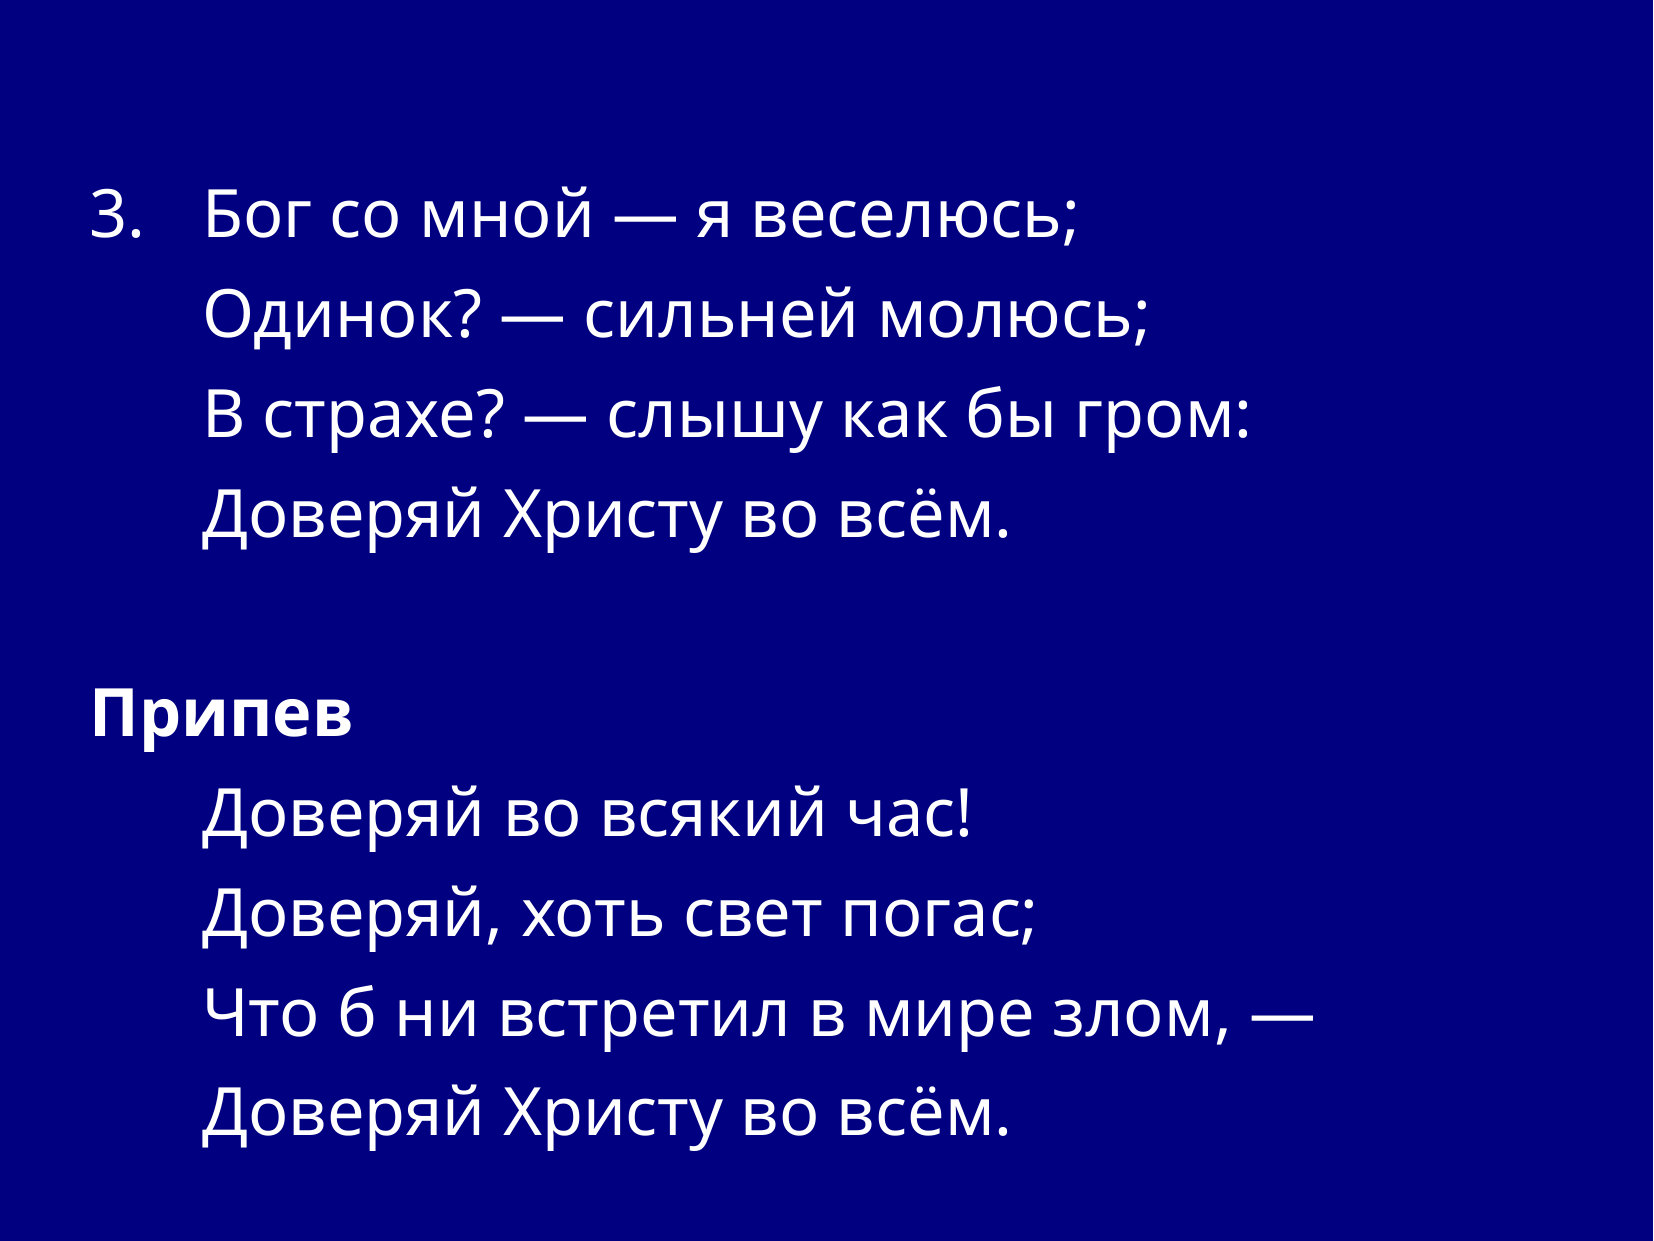

3.	Бог со мной — я веселюсь;
	Одинок? — сильней молюсь;
	В страхе? — слышу как бы гром:
	Доверяй Христу во всём.
Припев
	Доверяй во всякий час!
	Доверяй, хоть свет погас;
	Что б ни встретил в мире злом, —
	Доверяй Христу во всём.